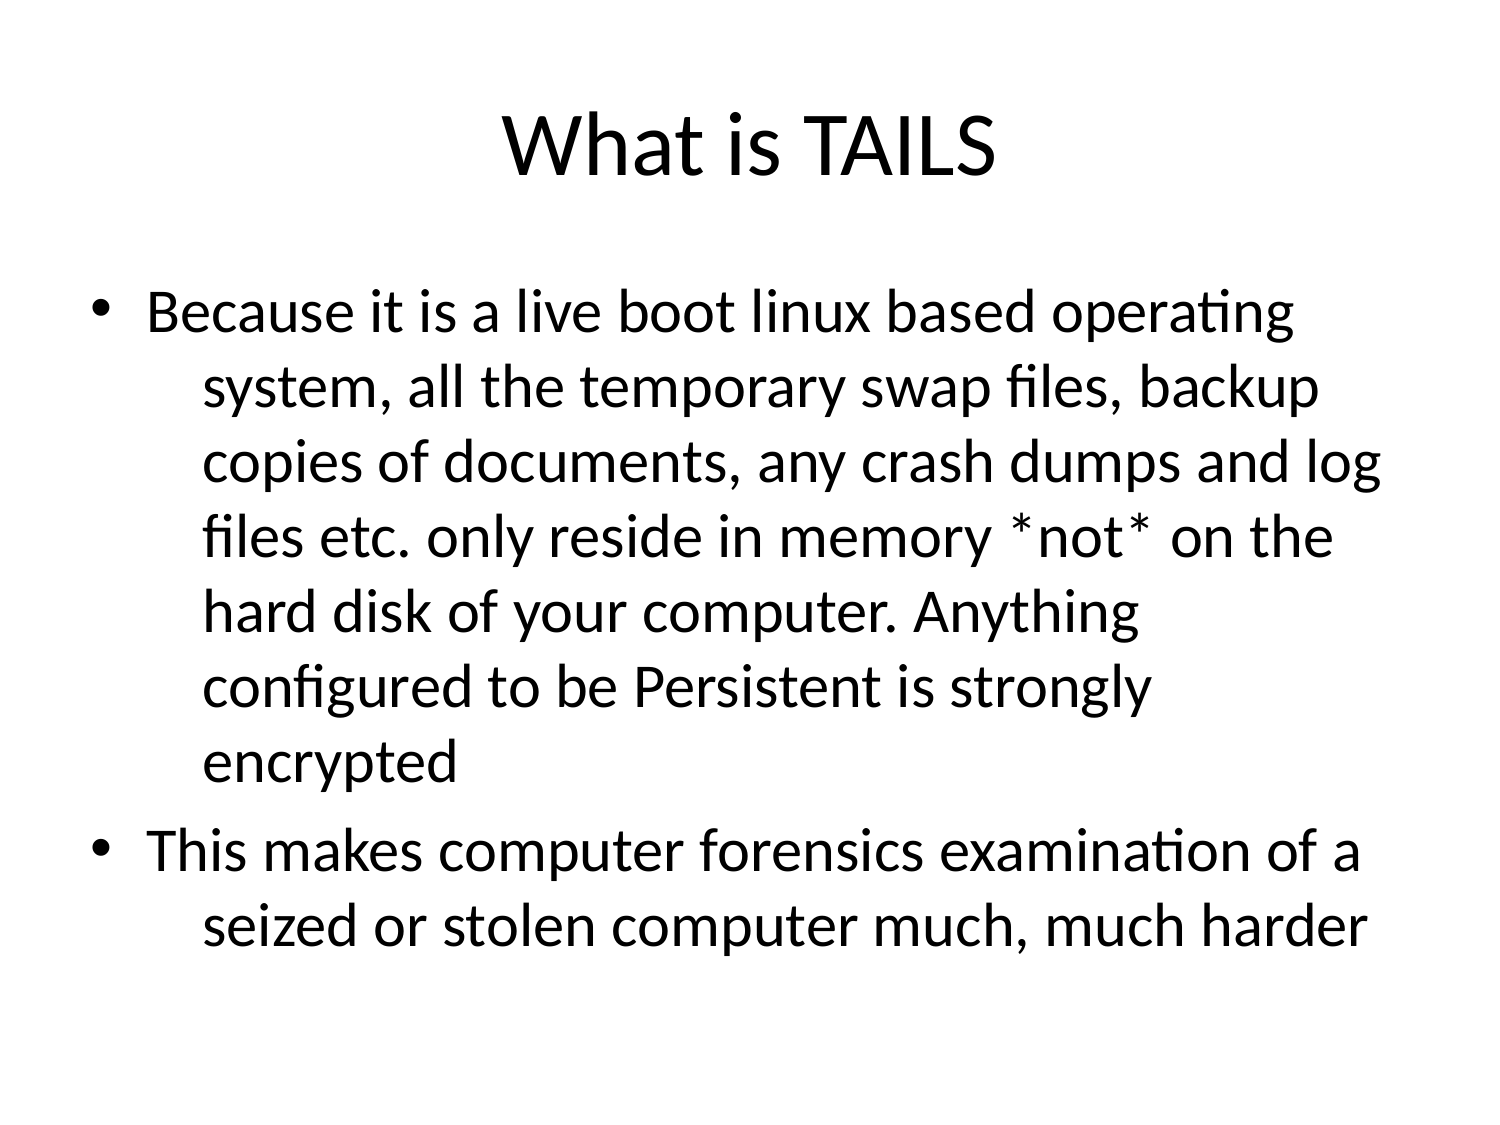

# What is TAILS
Because it is a live boot linux based operating system, all the temporary swap files, backup copies of documents, any crash dumps and log files etc. only reside in memory *not* on the hard disk of your computer. Anything configured to be Persistent is strongly encrypted
This makes computer forensics examination of a seized or stolen computer much, much harder